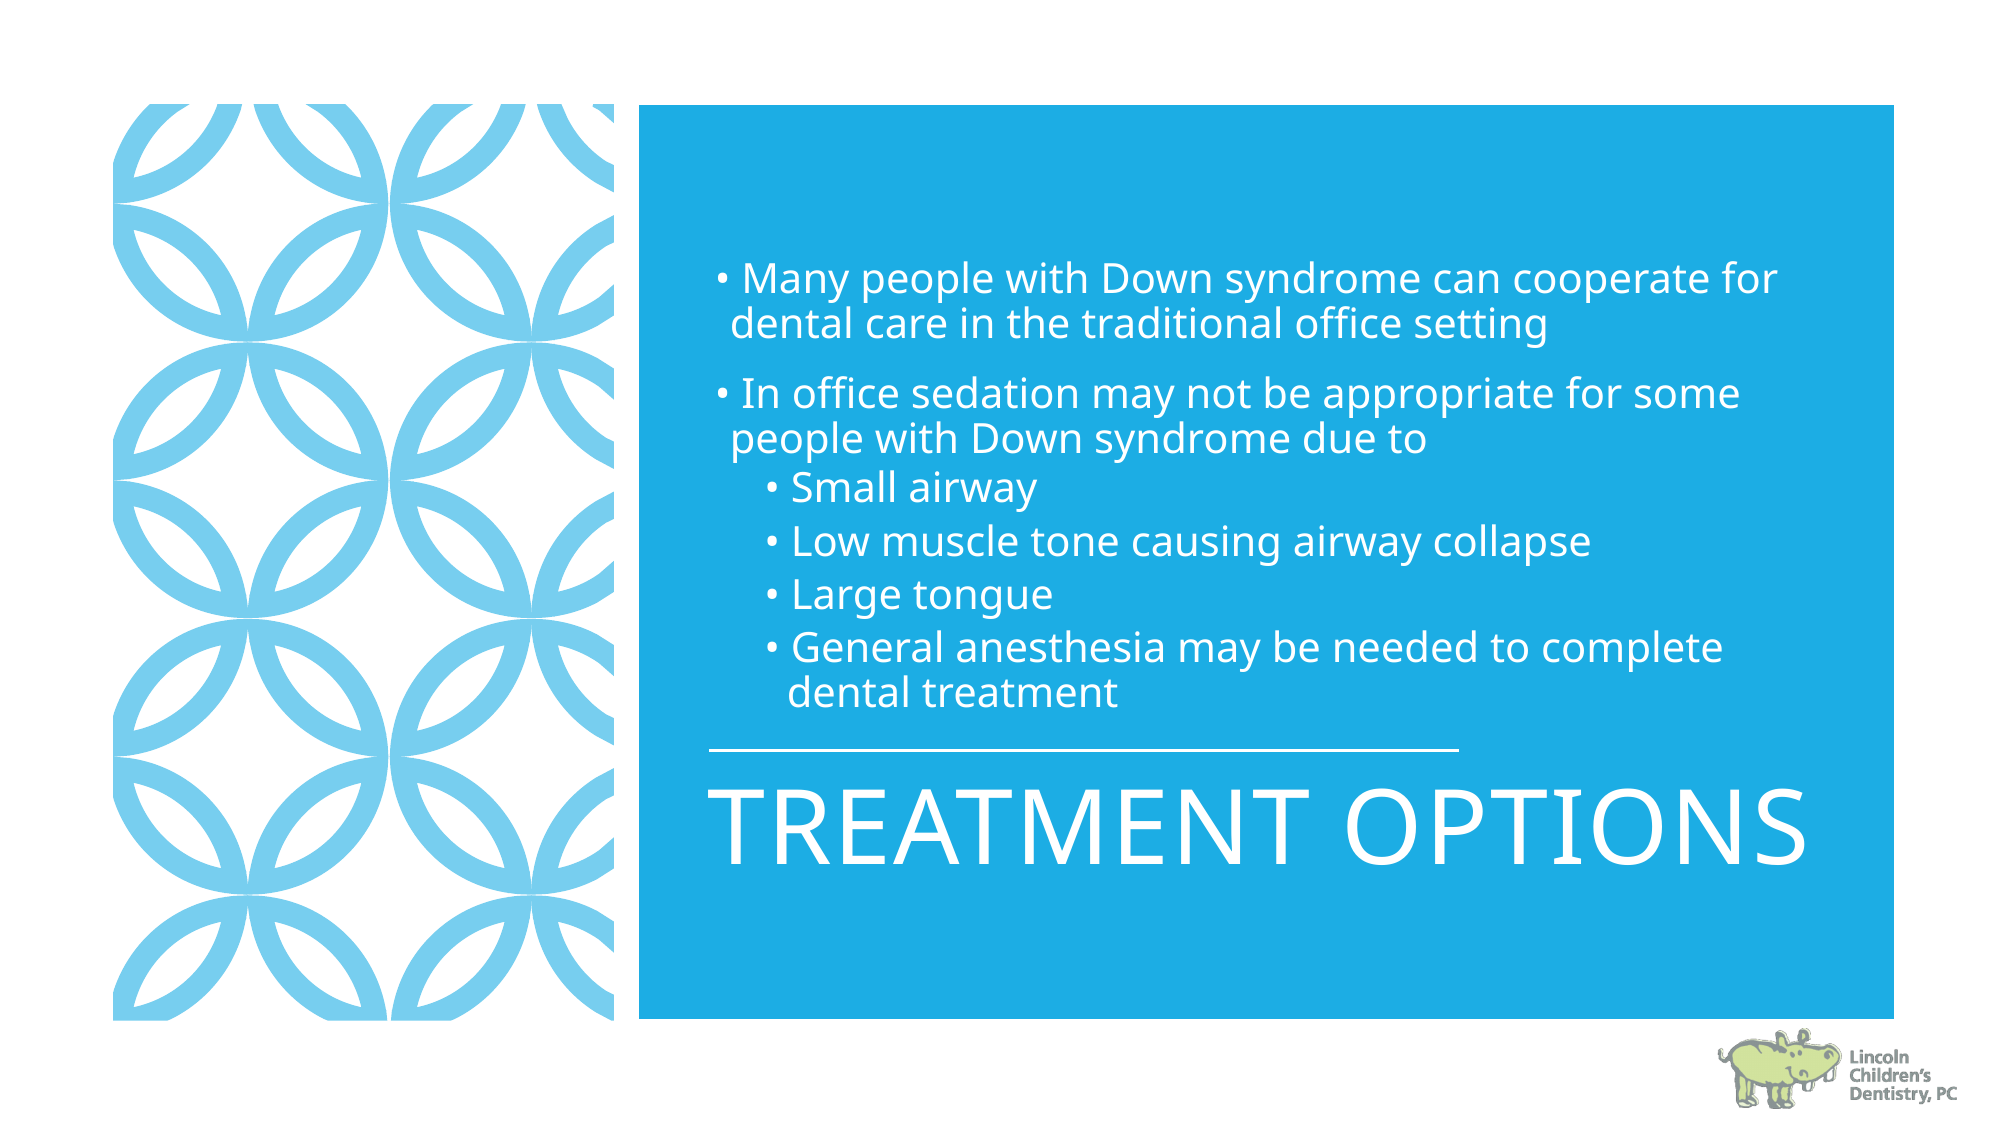

• Many people with Down syndrome can cooperate for dental care in the traditional office setting
• In office sedation may not be appropriate for some people with Down syndrome due to
• Small airway
• Low muscle tone causing airway collapse
• Large tongue
• General anesthesia may be needed to complete dental treatment
# Treatment options